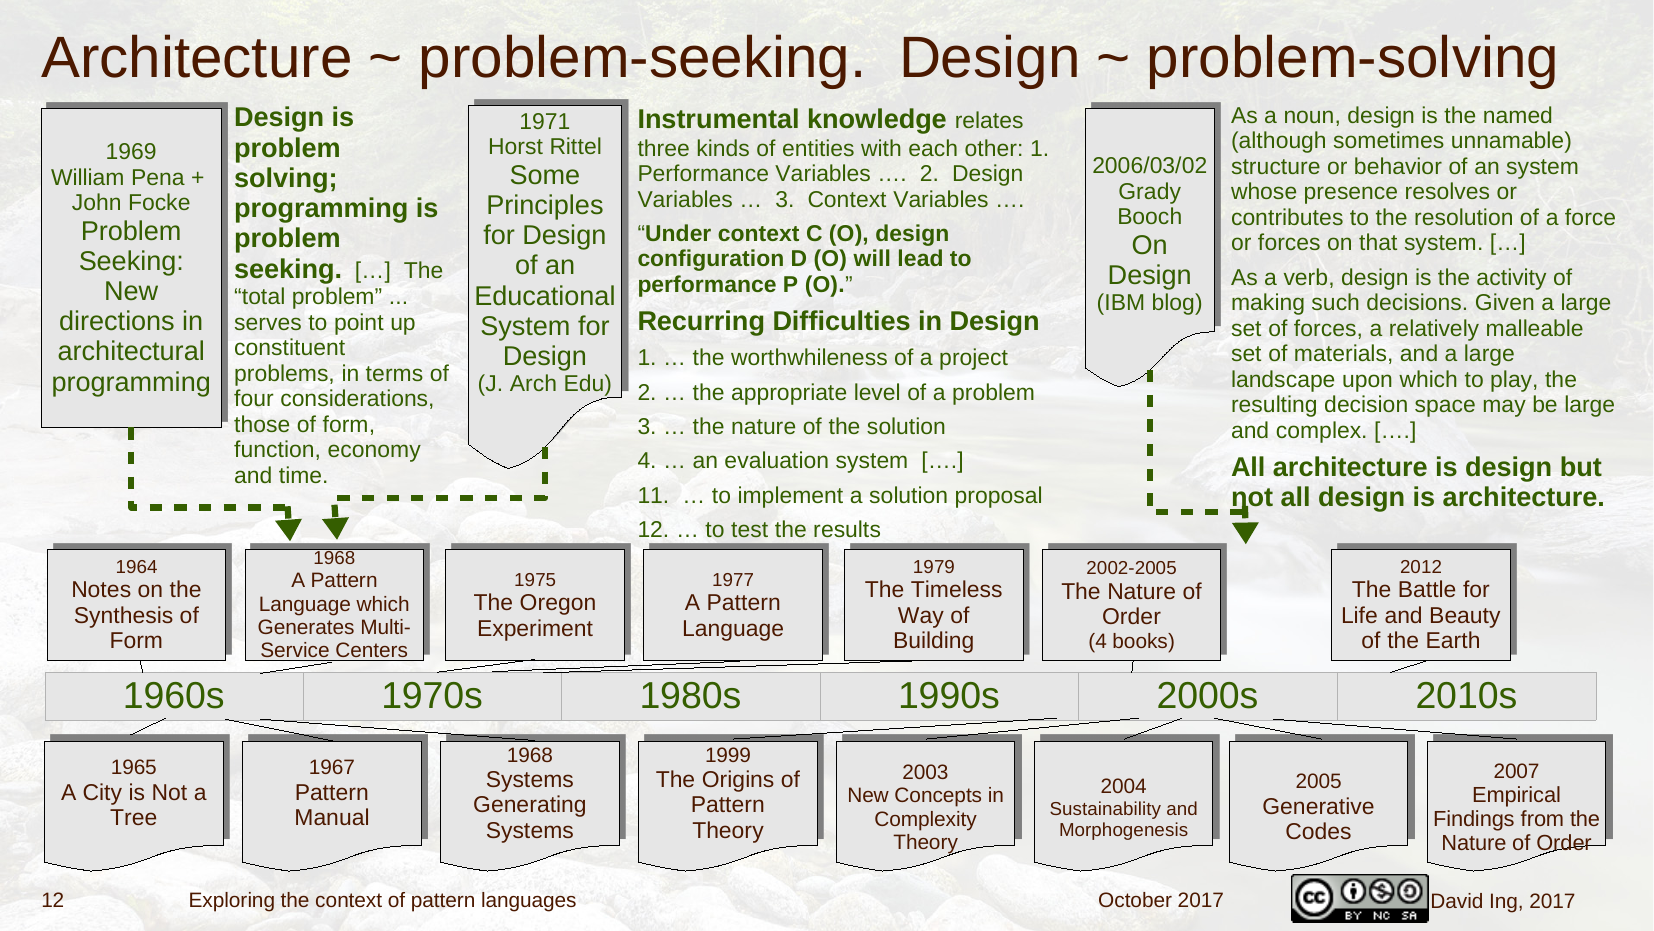

# Architecture ~ problem-seeking. Design ~ problem-solving
Design is problem solving; programming is problem seeking. […] The “total problem” ... serves to point up constituent problems, in terms of four considerations, those of form, function, economy and time.
As a noun, design is the named (although sometimes unnamable) structure or behavior of an system whose presence resolves or contributes to the resolution of a force or forces on that system. […]
As a verb, design is the activity of making such decisions. Given a large set of forces, a relatively malleable set of materials, and a large landscape upon which to play, the resulting decision space may be large and complex. [….]
All architecture is design but not all design is architecture.
Instrumental knowledge relates three kinds of entities with each other: 1. Performance Variables …. 2. Design Variables … 3. Context Variables ….
“Under context C (O), design configuration D (O) will lead to performance P (O).”
Recurring Difficulties in Design
1. … the worthwhileness of a project
2. … the appropriate level of a problem
3. … the nature of the solution
4. … an evaluation system [….]
11. … to implement a solution proposal
12. … to test the results
1971
Horst Rittel
Some Principles for Design of an Educational System for Design
(J. Arch Edu)
1969
William Pena +
John Focke
Problem Seeking: New directions in architectural programming
2006/03/02
Grady Booch
On Design
(IBM blog)
1964
Notes on the Synthesis of Form
1968
A Pattern Language which Generates Multi-Service Centers
1975
The Oregon Experiment
1977
A Pattern Language
1979
The Timeless Way of Building
2002-2005
The Nature of Order
(4 books)
2012
The Battle for Life and Beauty of the Earth
| 1960s | 1970s | 1980s | 1990s | 2000s | 2010s |
| --- | --- | --- | --- | --- | --- |
1965
A City is Not a Tree
1967
Pattern Manual
1968
Systems Generating Systems
1999
The Origins of Pattern Theory
2003
New Concepts in Complexity Theory
2004
Sustainability and Morphogenesis
2005
Generative Codes
2007
Empirical Findings from the Nature of Order
Exploring the context of pattern languages
October 2017
12